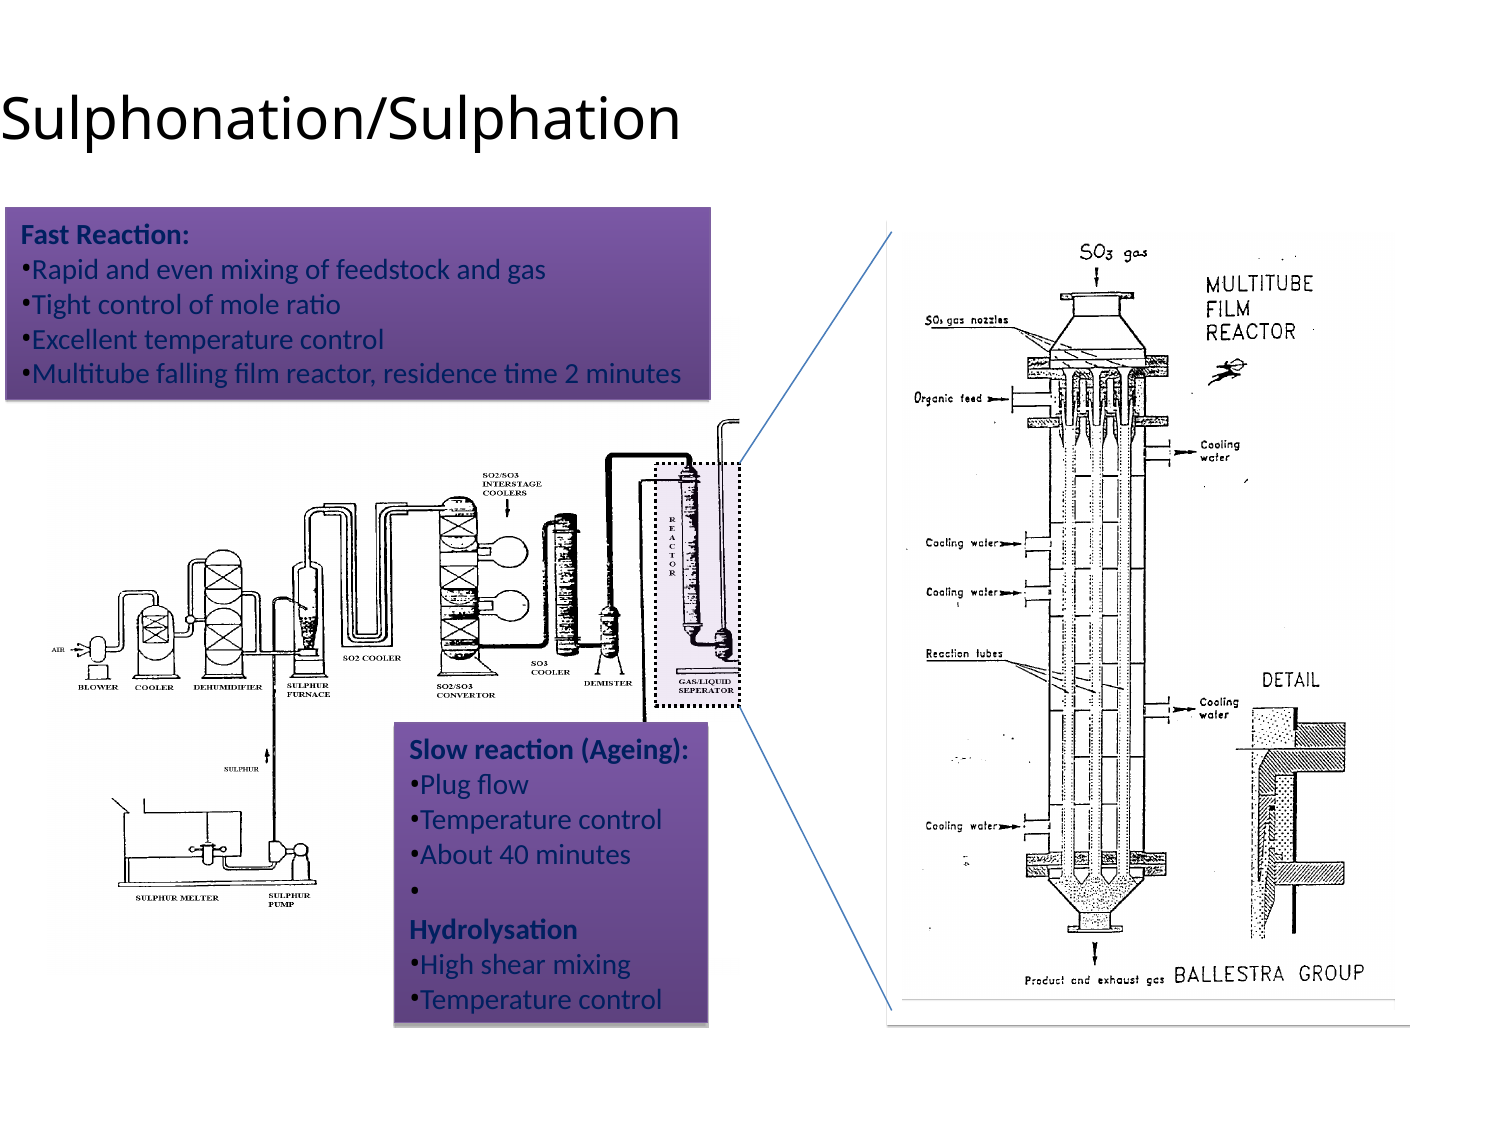

# Sulphonation/Sulphation
Fast Reaction:
Rapid and even mixing of feedstock and gas
Tight control of mole ratio
Excellent temperature control
Multitube falling film reactor, residence time 2 minutes
Slow reaction (Ageing):
Plug flow
Temperature control
About 40 minutes
Hydrolysation
High shear mixing
Temperature control